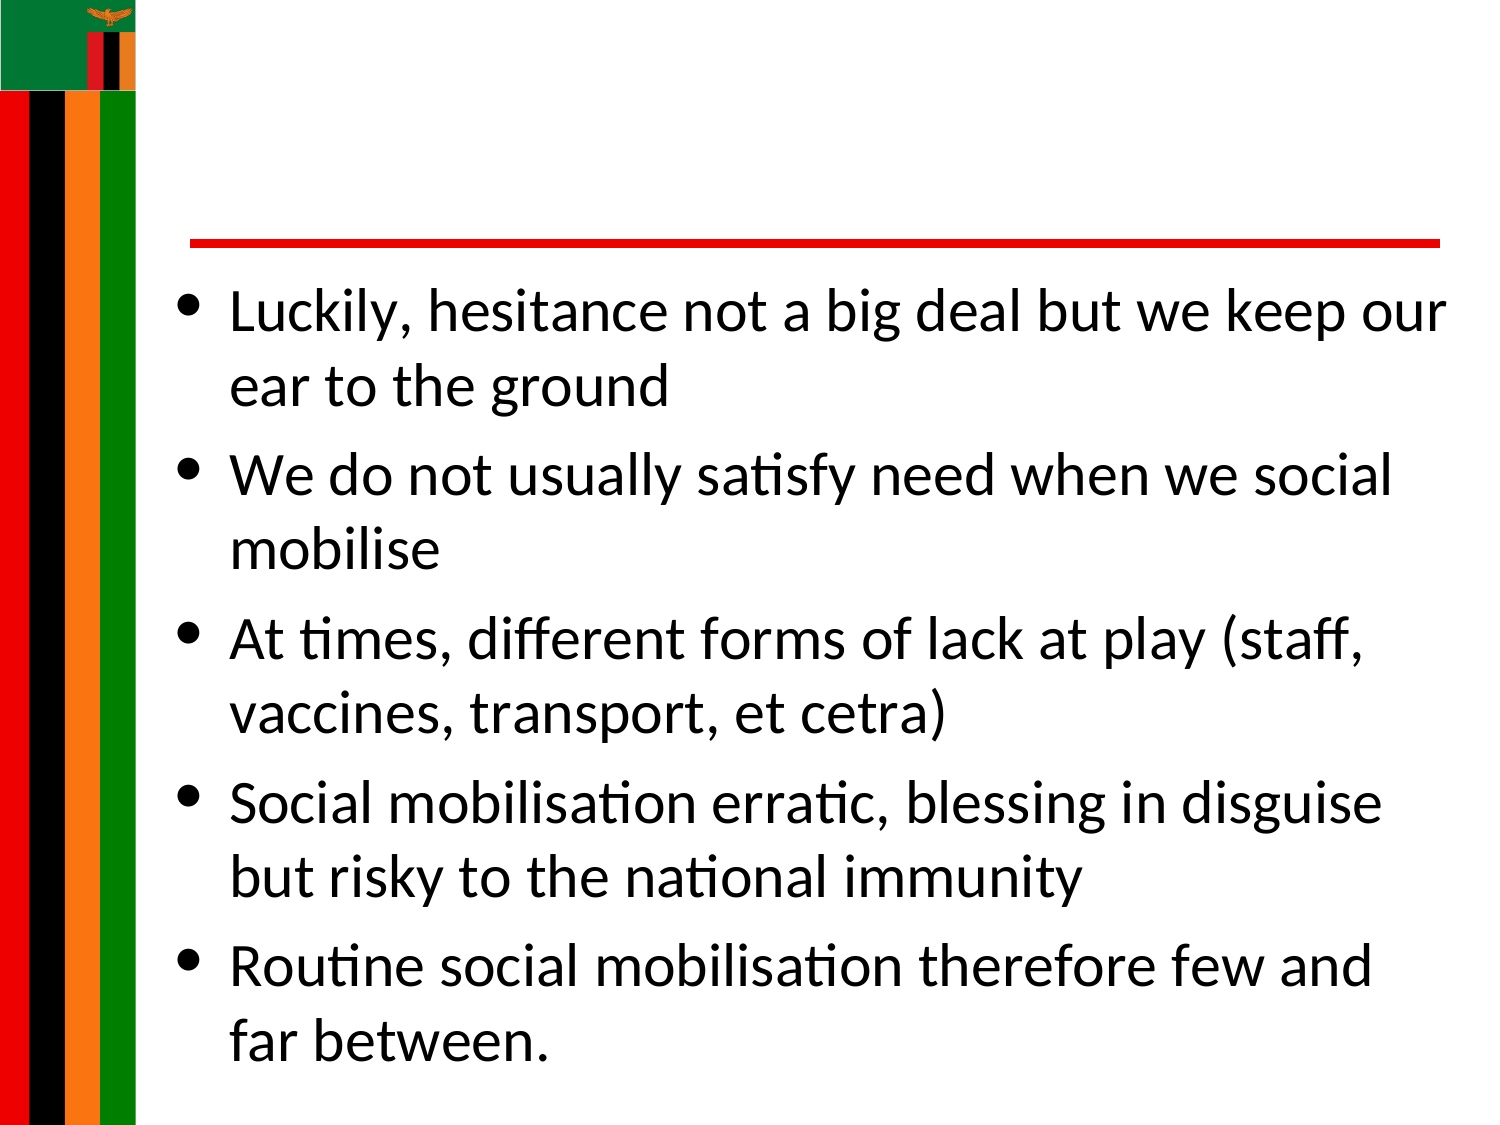

#
Luckily, hesitance not a big deal but we keep our ear to the ground
We do not usually satisfy need when we social mobilise
At times, different forms of lack at play (staff, vaccines, transport, et cetra)
Social mobilisation erratic, blessing in disguise but risky to the national immunity
Routine social mobilisation therefore few and far between.